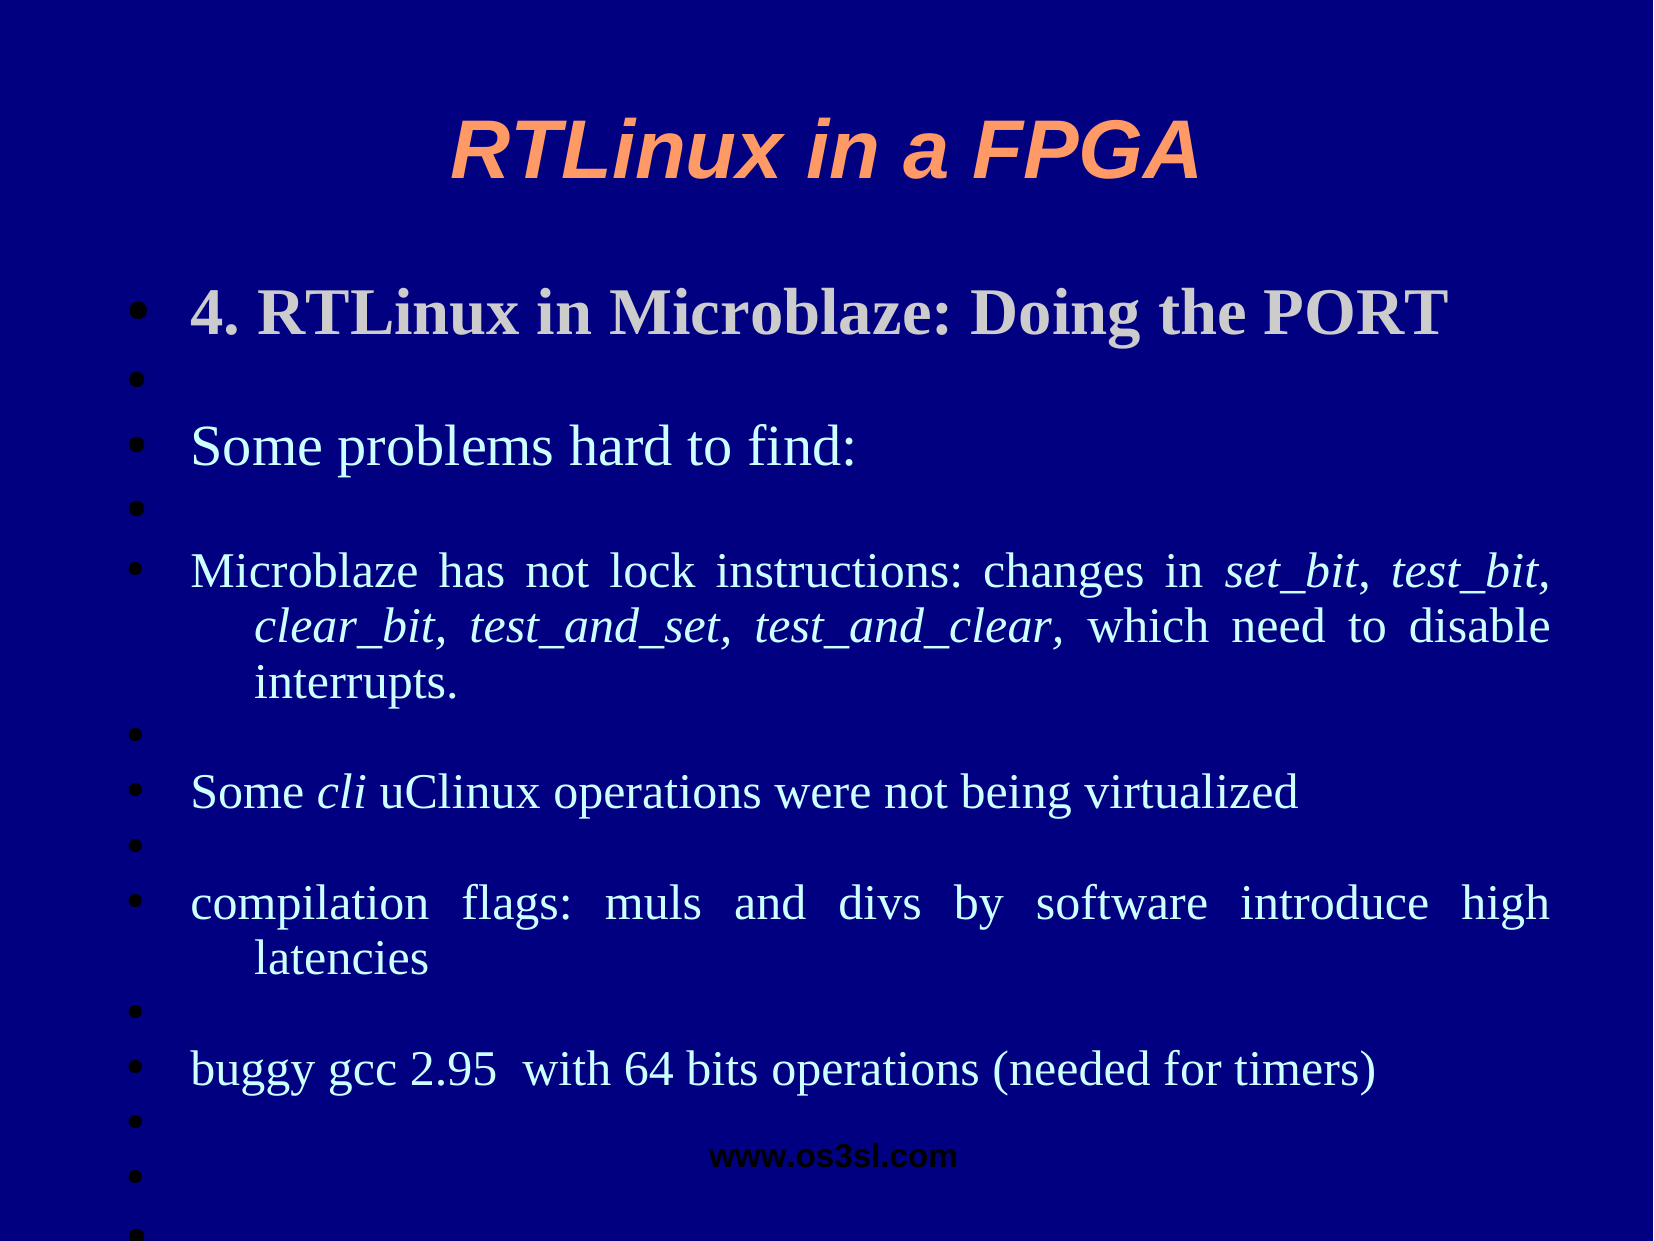

# RTLinux in a FPGA
4. RTLinux in Microblaze: Doing the PORT
Some problems hard to find:
Microblaze has not lock instructions: changes in set_bit, test_bit, clear_bit, test_and_set, test_and_clear, which need to disable interrupts.
Some cli uClinux operations were not being virtualized
compilation flags: muls and divs by software introduce high latencies
buggy gcc 2.95 with 64 bits operations (needed for timers)
www.os3sl.com